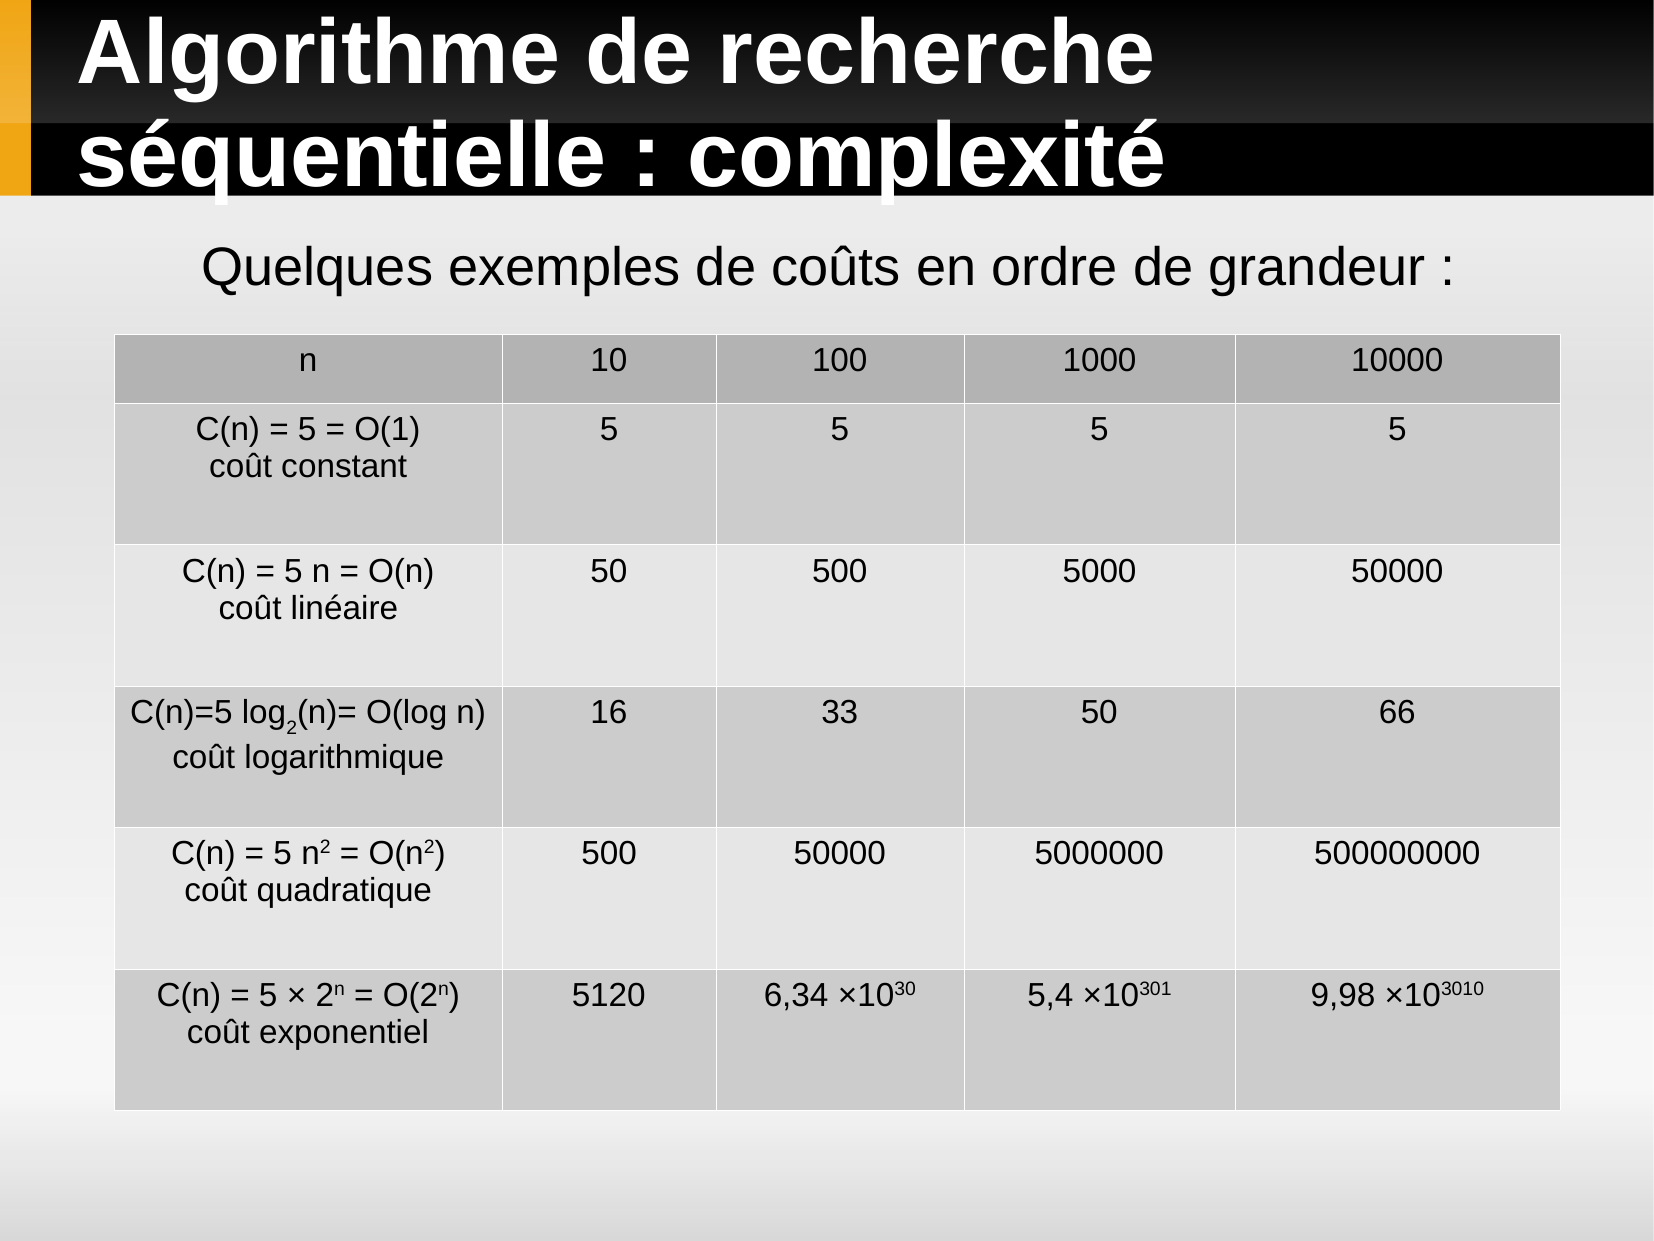

Algorithme de recherche séquentielle : complexité
# Quelques exemples de coûts en ordre de grandeur :
| n | 10 | 100 | 1000 | 10000 |
| --- | --- | --- | --- | --- |
| C(n) = 5 = O(1) coût constant | 5 | 5 | 5 | 5 |
| C(n) = 5 n = O(n) coût linéaire | 50 | 500 | 5000 | 50000 |
| C(n)=5 log2(n)= O(log n) coût logarithmique | 16 | 33 | 50 | 66 |
| C(n) = 5 n2 = O(n2) coût quadratique | 500 | 50000 | 5000000 | 500000000 |
| C(n) = 5 × 2n = O(2n) coût exponentiel | 5120 | 6,34 ×1030 | 5,4 ×10301 | 9,98 ×103010 |